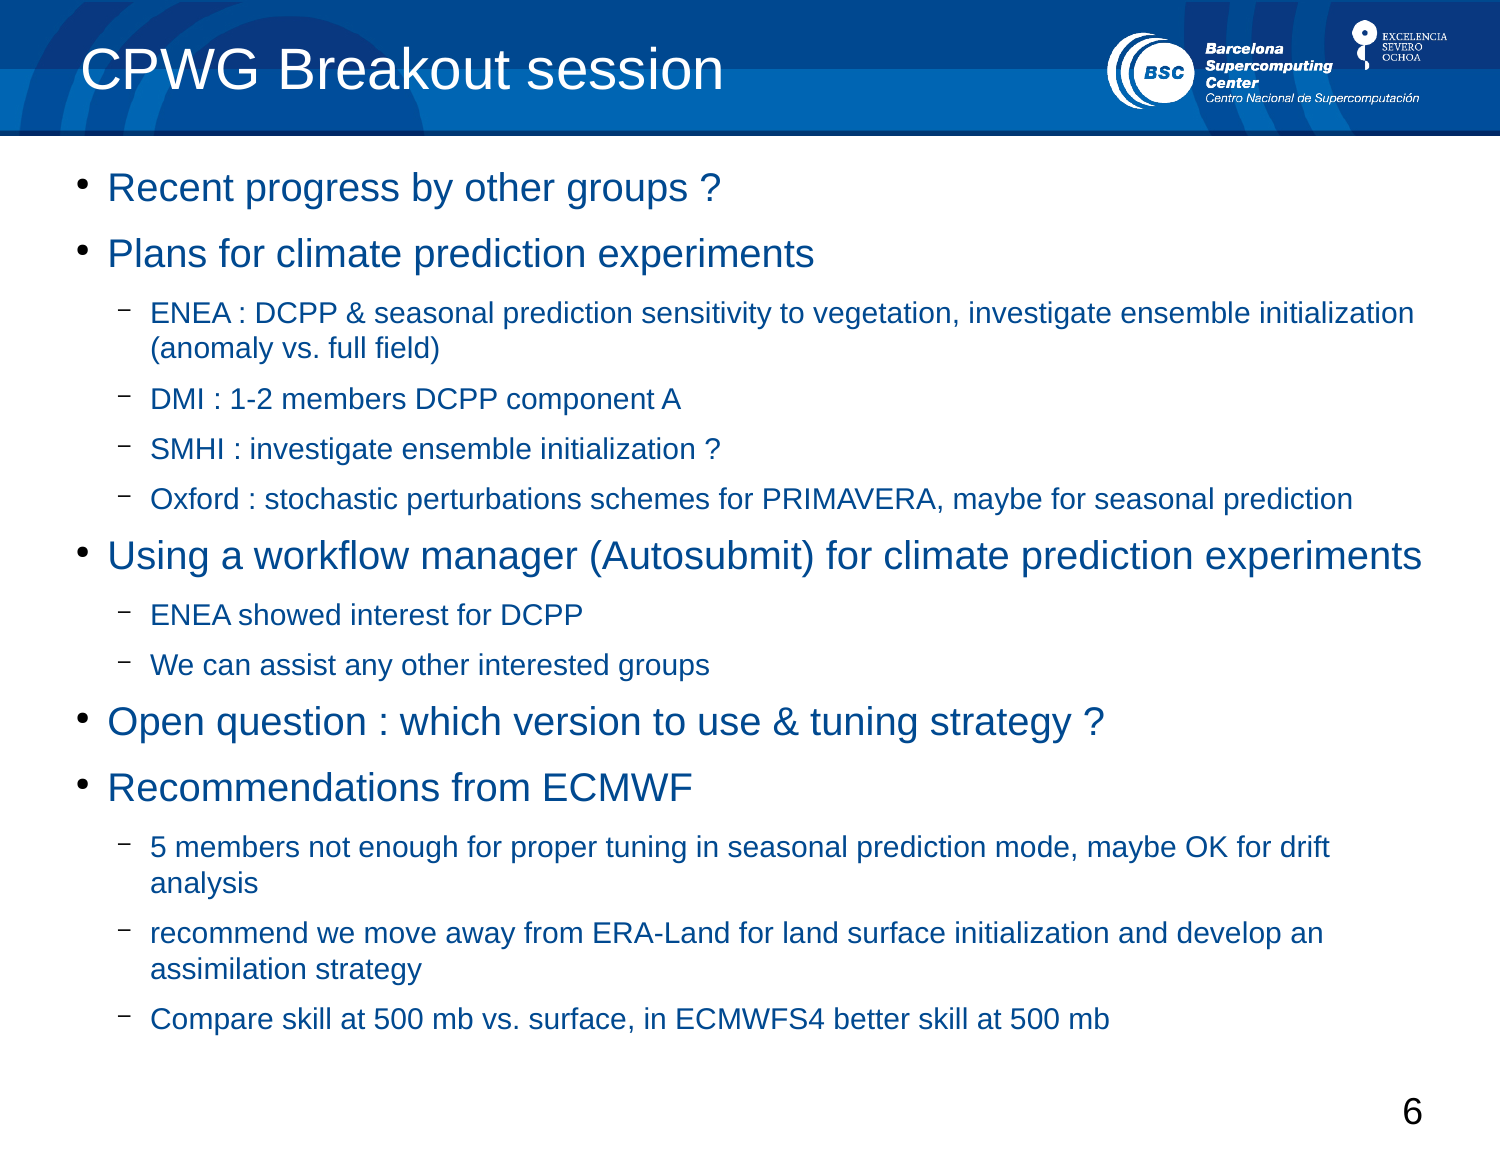

CPWG Breakout session
# Recent progress by other groups ?
Plans for climate prediction experiments
ENEA : DCPP & seasonal prediction sensitivity to vegetation, investigate ensemble initialization (anomaly vs. full field)
DMI : 1-2 members DCPP component A
SMHI : investigate ensemble initialization ?
Oxford : stochastic perturbations schemes for PRIMAVERA, maybe for seasonal prediction
Using a workflow manager (Autosubmit) for climate prediction experiments
ENEA showed interest for DCPP
We can assist any other interested groups
Open question : which version to use & tuning strategy ?
Recommendations from ECMWF
5 members not enough for proper tuning in seasonal prediction mode, maybe OK for drift analysis
recommend we move away from ERA-Land for land surface initialization and develop an assimilation strategy
Compare skill at 500 mb vs. surface, in ECMWFS4 better skill at 500 mb